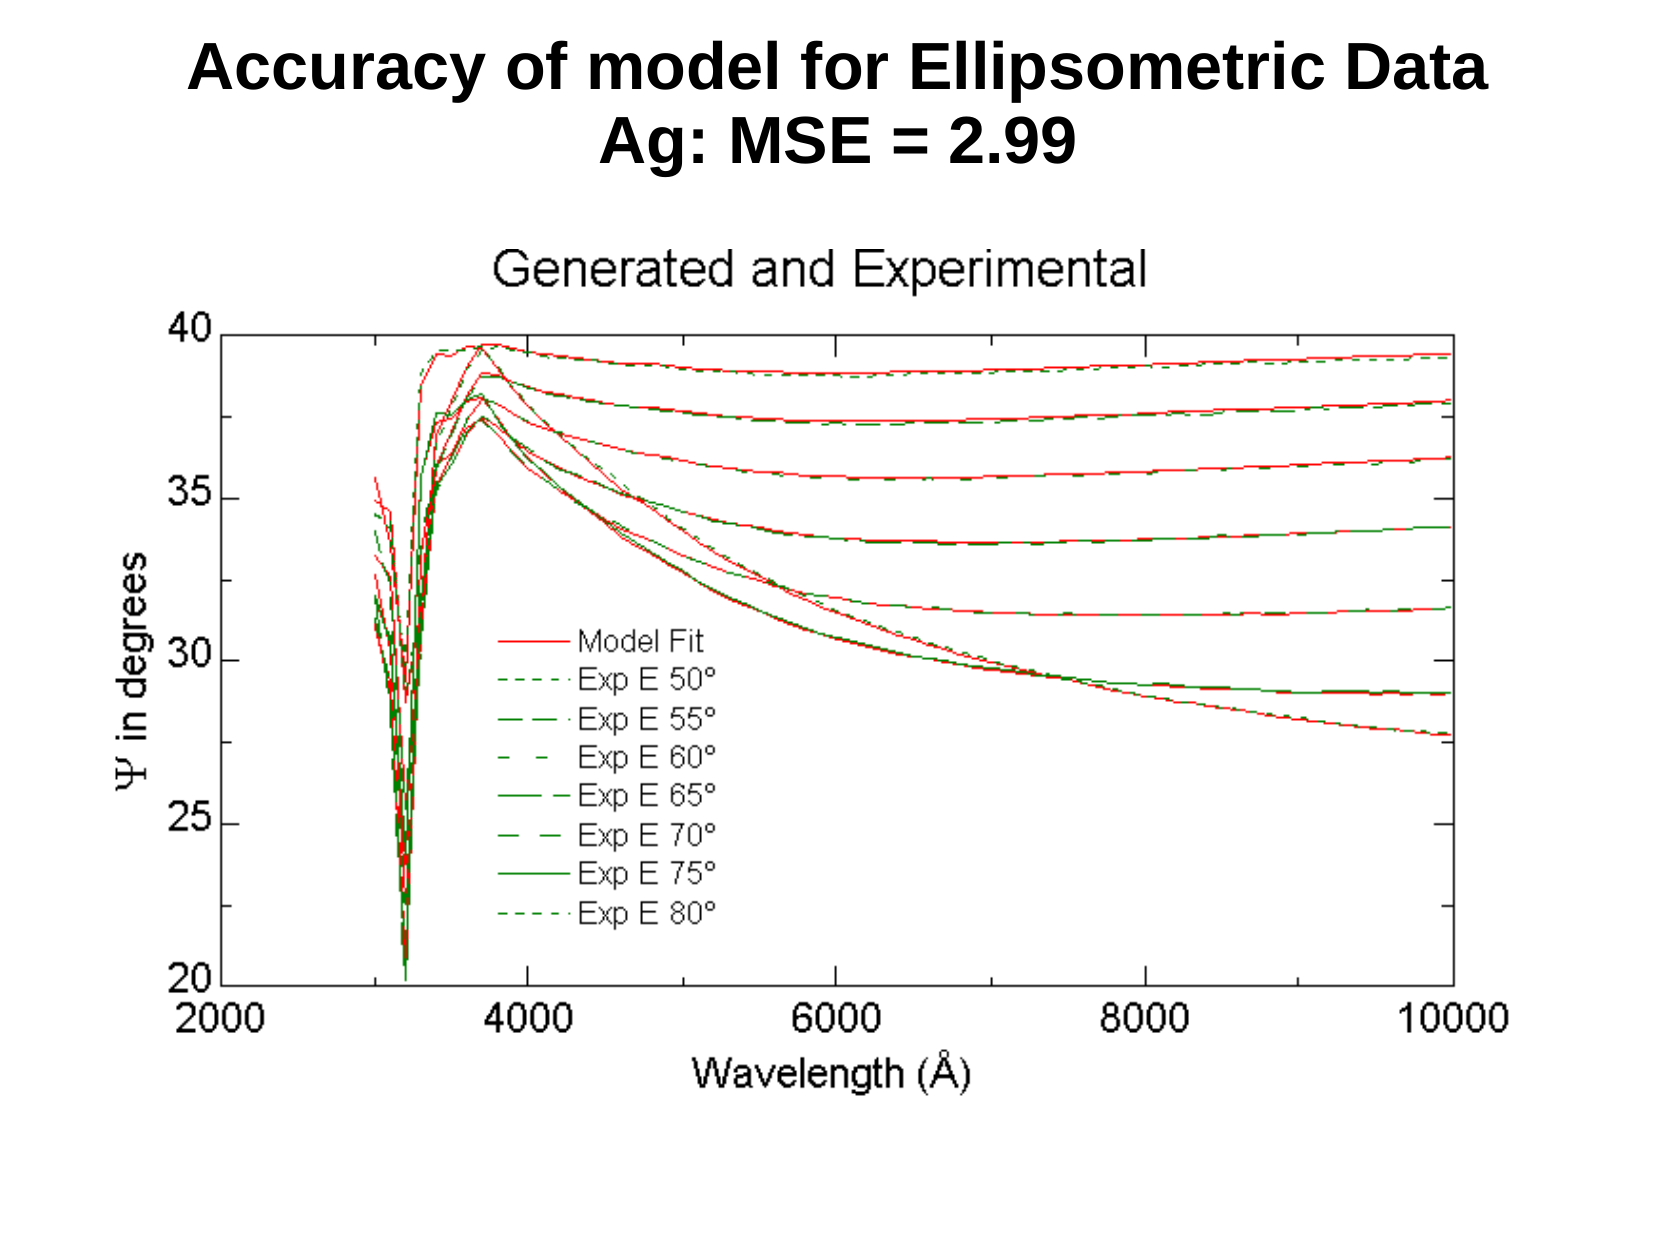

# Accuracy of model for Ellipsometric Data Ag: MSE = 2.99